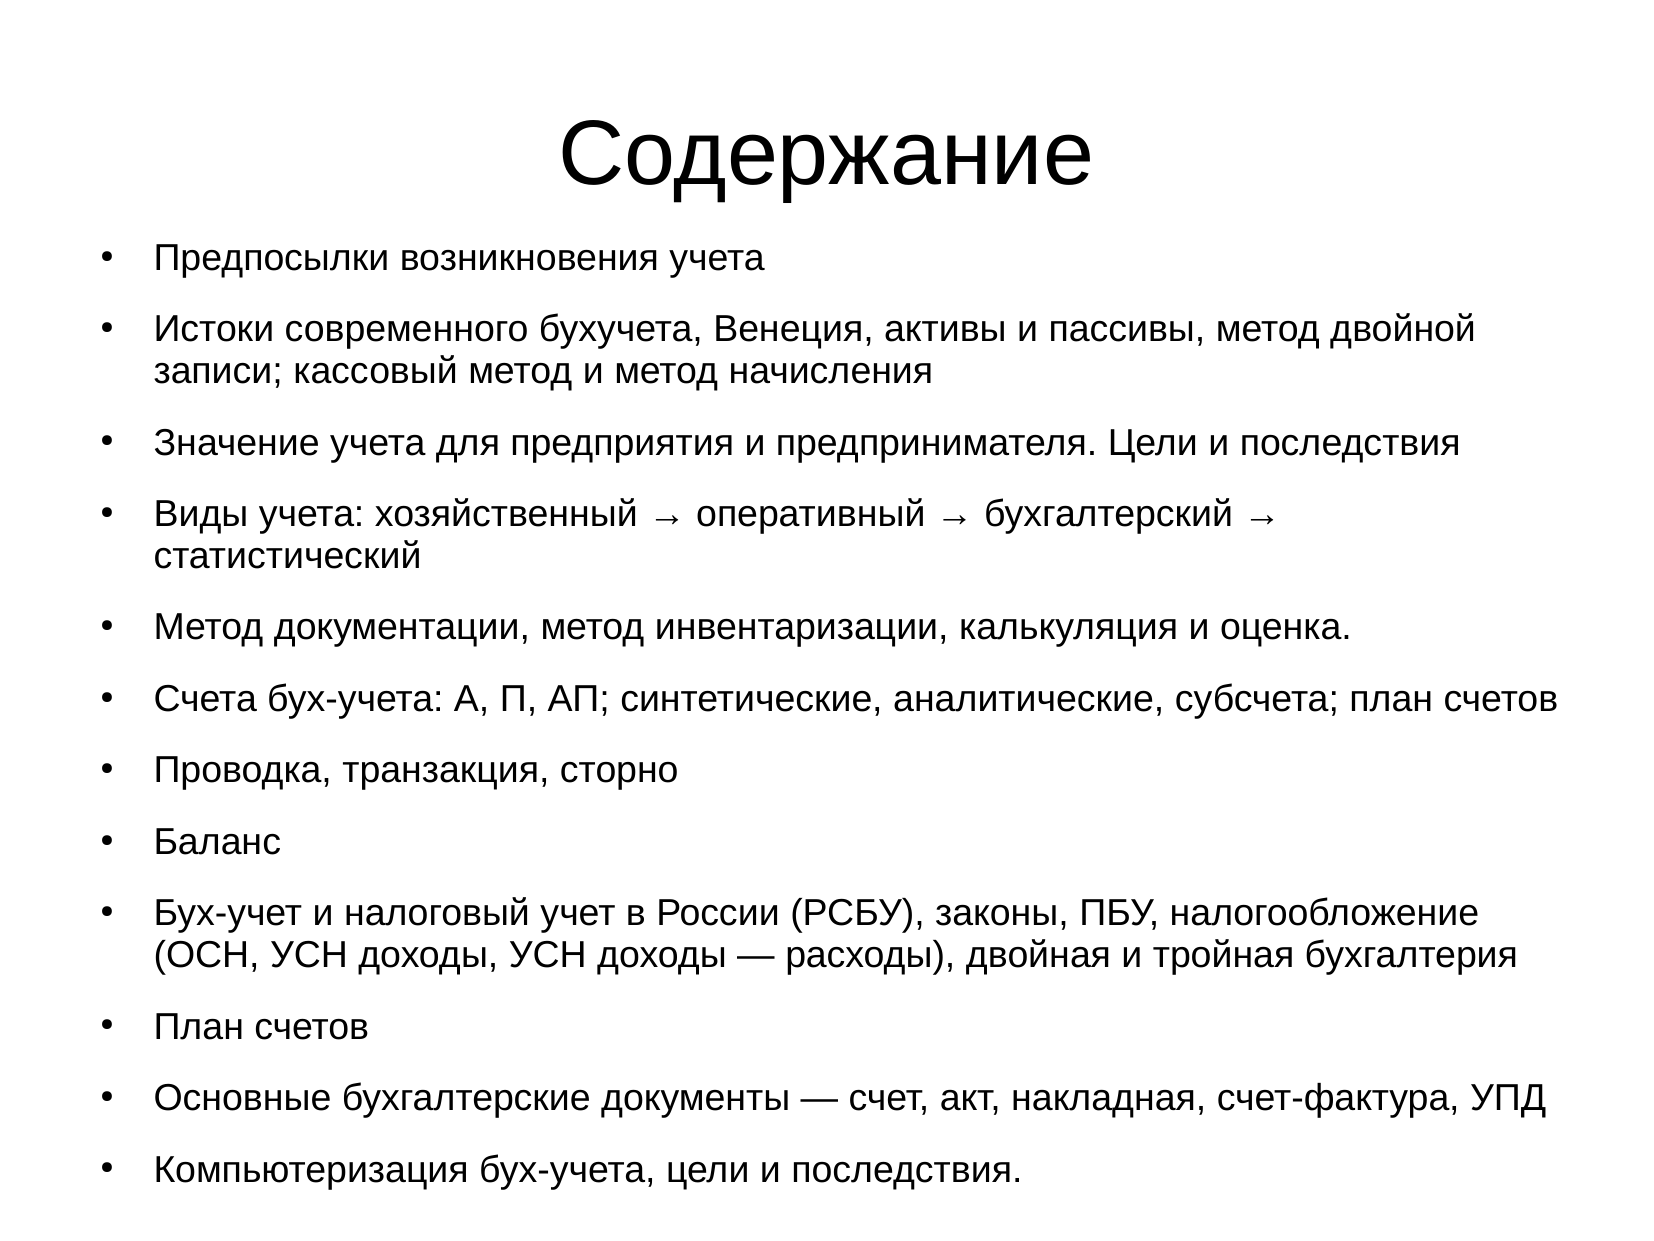

# Содержание
Предпосылки возникновения учета
Истоки современного бухучета, Венеция, активы и пассивы, метод двойной записи; кассовый метод и метод начисления
Значение учета для предприятия и предпринимателя. Цели и последствия
Виды учета: хозяйственный → оперативный → бухгалтерский → статистический
Метод документации, метод инвентаризации, калькуляция и оценка.
Счета бух-учета: А, П, АП; синтетические, аналитические, субсчета; план счетов
Проводка, транзакция, сторно
Баланс
Бух-учет и налоговый учет в России (РСБУ), законы, ПБУ, налогообложение (ОСН, УСН доходы, УСН доходы — расходы), двойная и тройная бухгалтерия
План счетов
Основные бухгалтерские документы — счет, акт, накладная, счет-фактура, УПД
Компьютеризация бух-учета, цели и последствия.